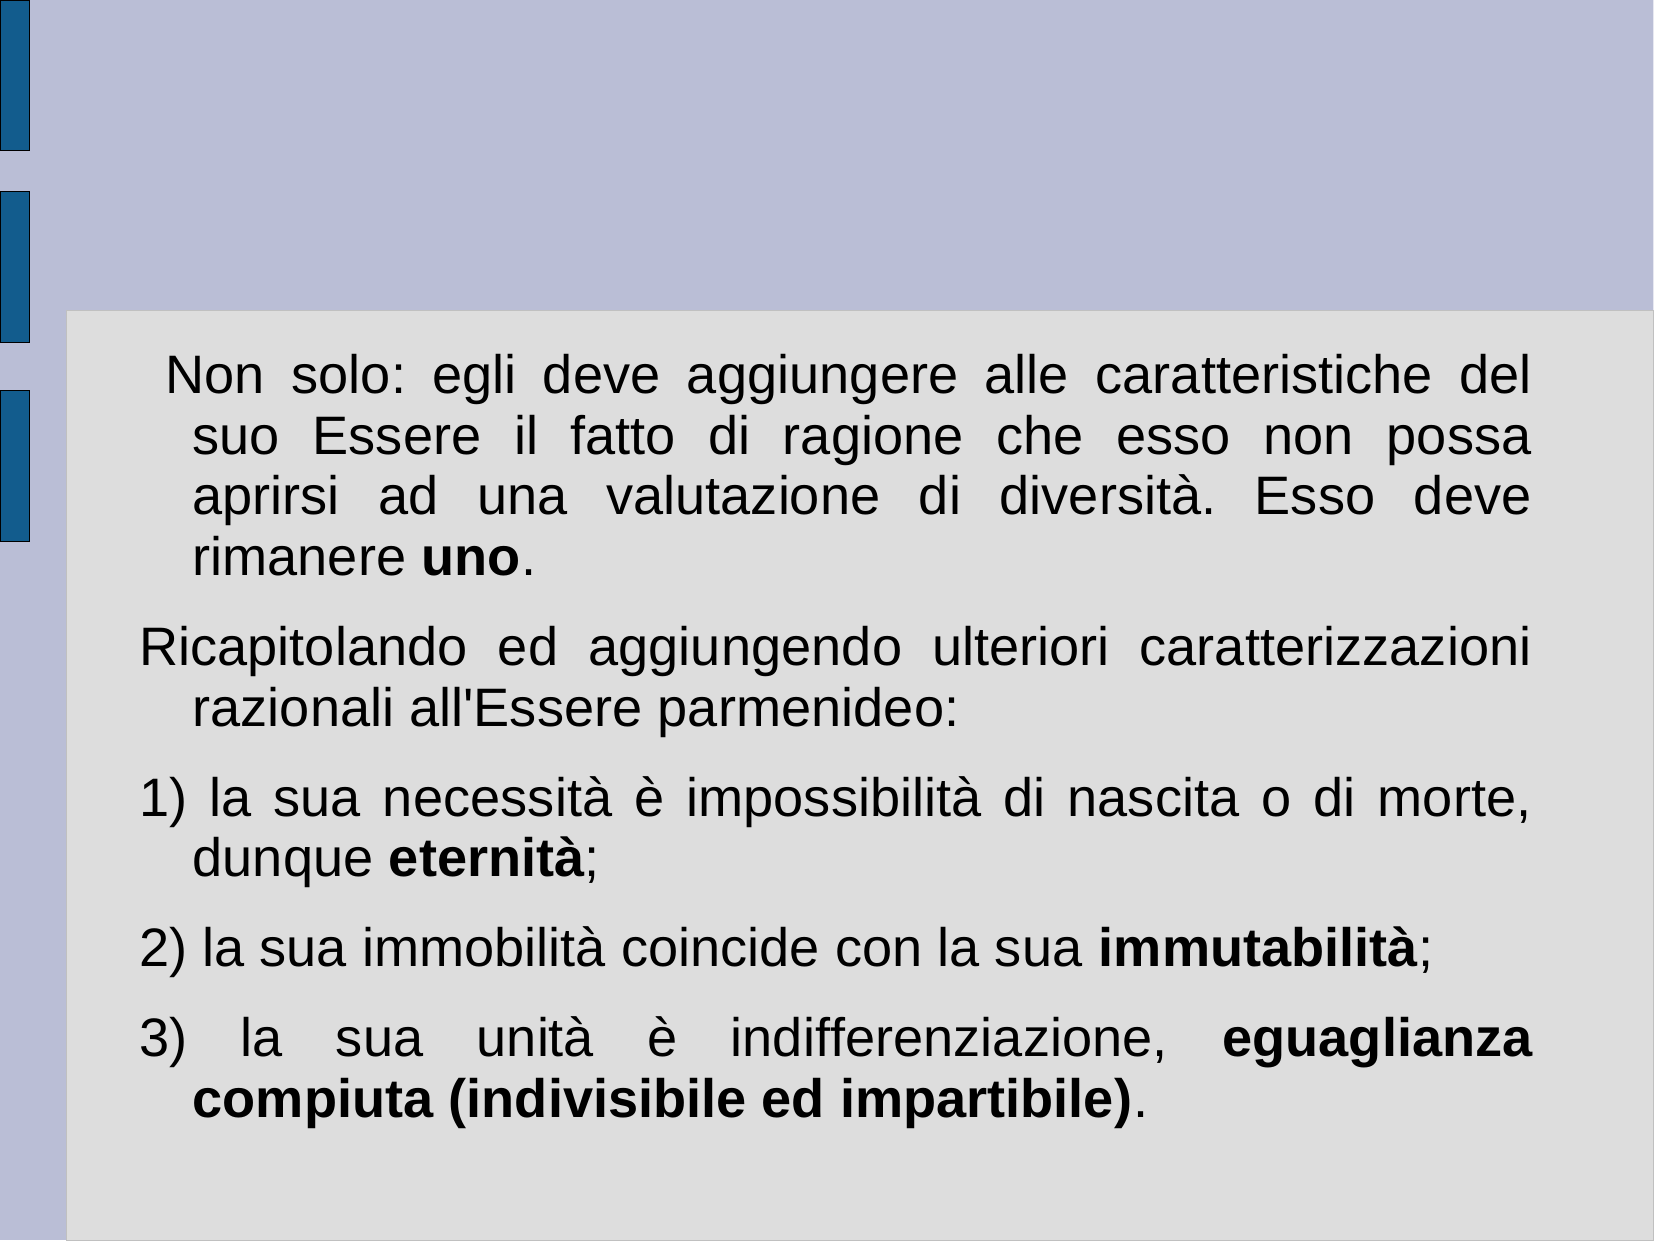

#
 Non solo: egli deve aggiungere alle caratteristiche del suo Essere il fatto di ragione che esso non possa aprirsi ad una valutazione di diversità. Esso deve rimanere uno.
Ricapitolando ed aggiungendo ulteriori caratterizzazioni razionali all'Essere parmenideo:
1) la sua necessità è impossibilità di nascita o di morte, dunque eternità;
2) la sua immobilità coincide con la sua immutabilità;
3) la sua unità è indifferenziazione, eguaglianza compiuta (indivisibile ed impartibile).